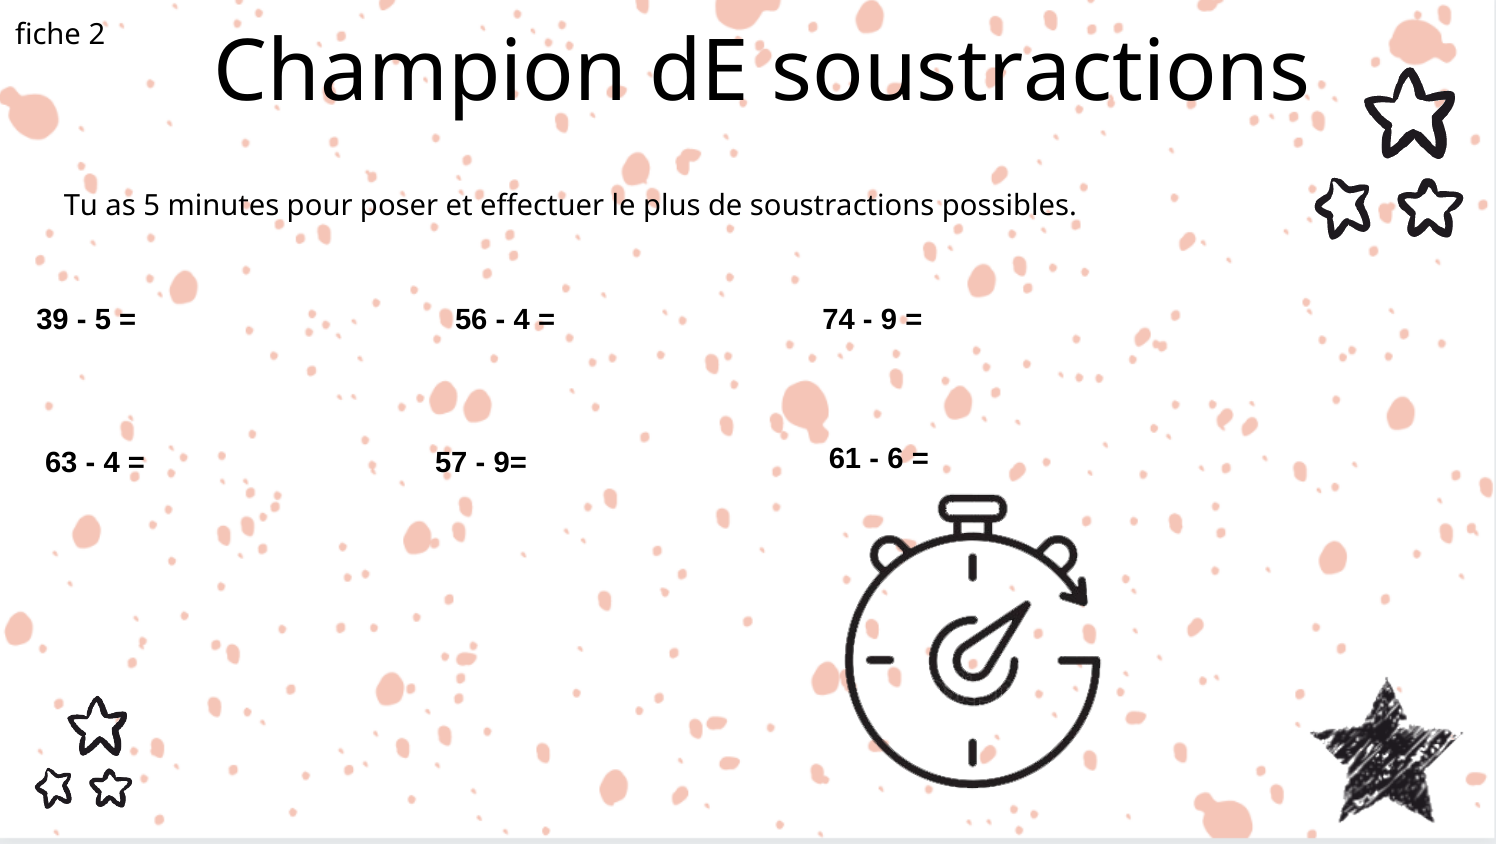

fiche 2
Champion dE soustractions
Tu as 5 minutes pour poser et effectuer le plus de soustractions possibles.
39 - 5 =
56 - 4 =
74 - 9 =
61 - 6 =
63 - 4 =
57 - 9=